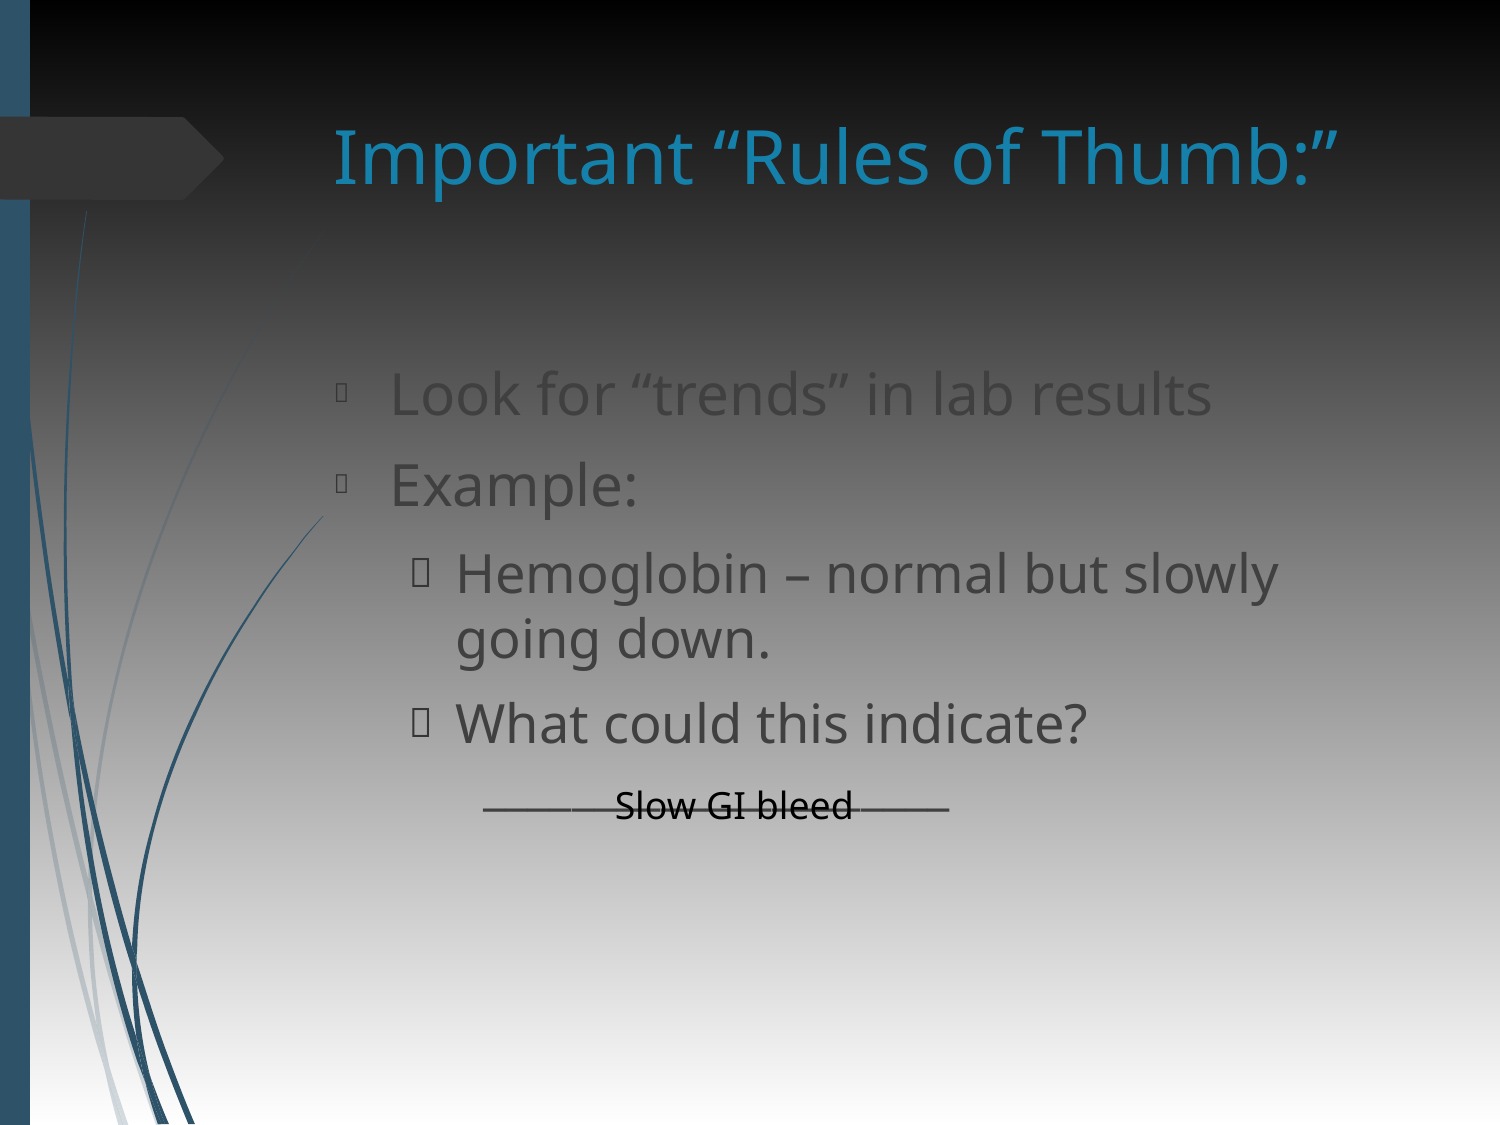

# Important “Rules of Thumb:”
Look for “trends” in lab results
Example:
Hemoglobin – normal but slowly going down.
What could this indicate?
_____________________
Slow GI bleed